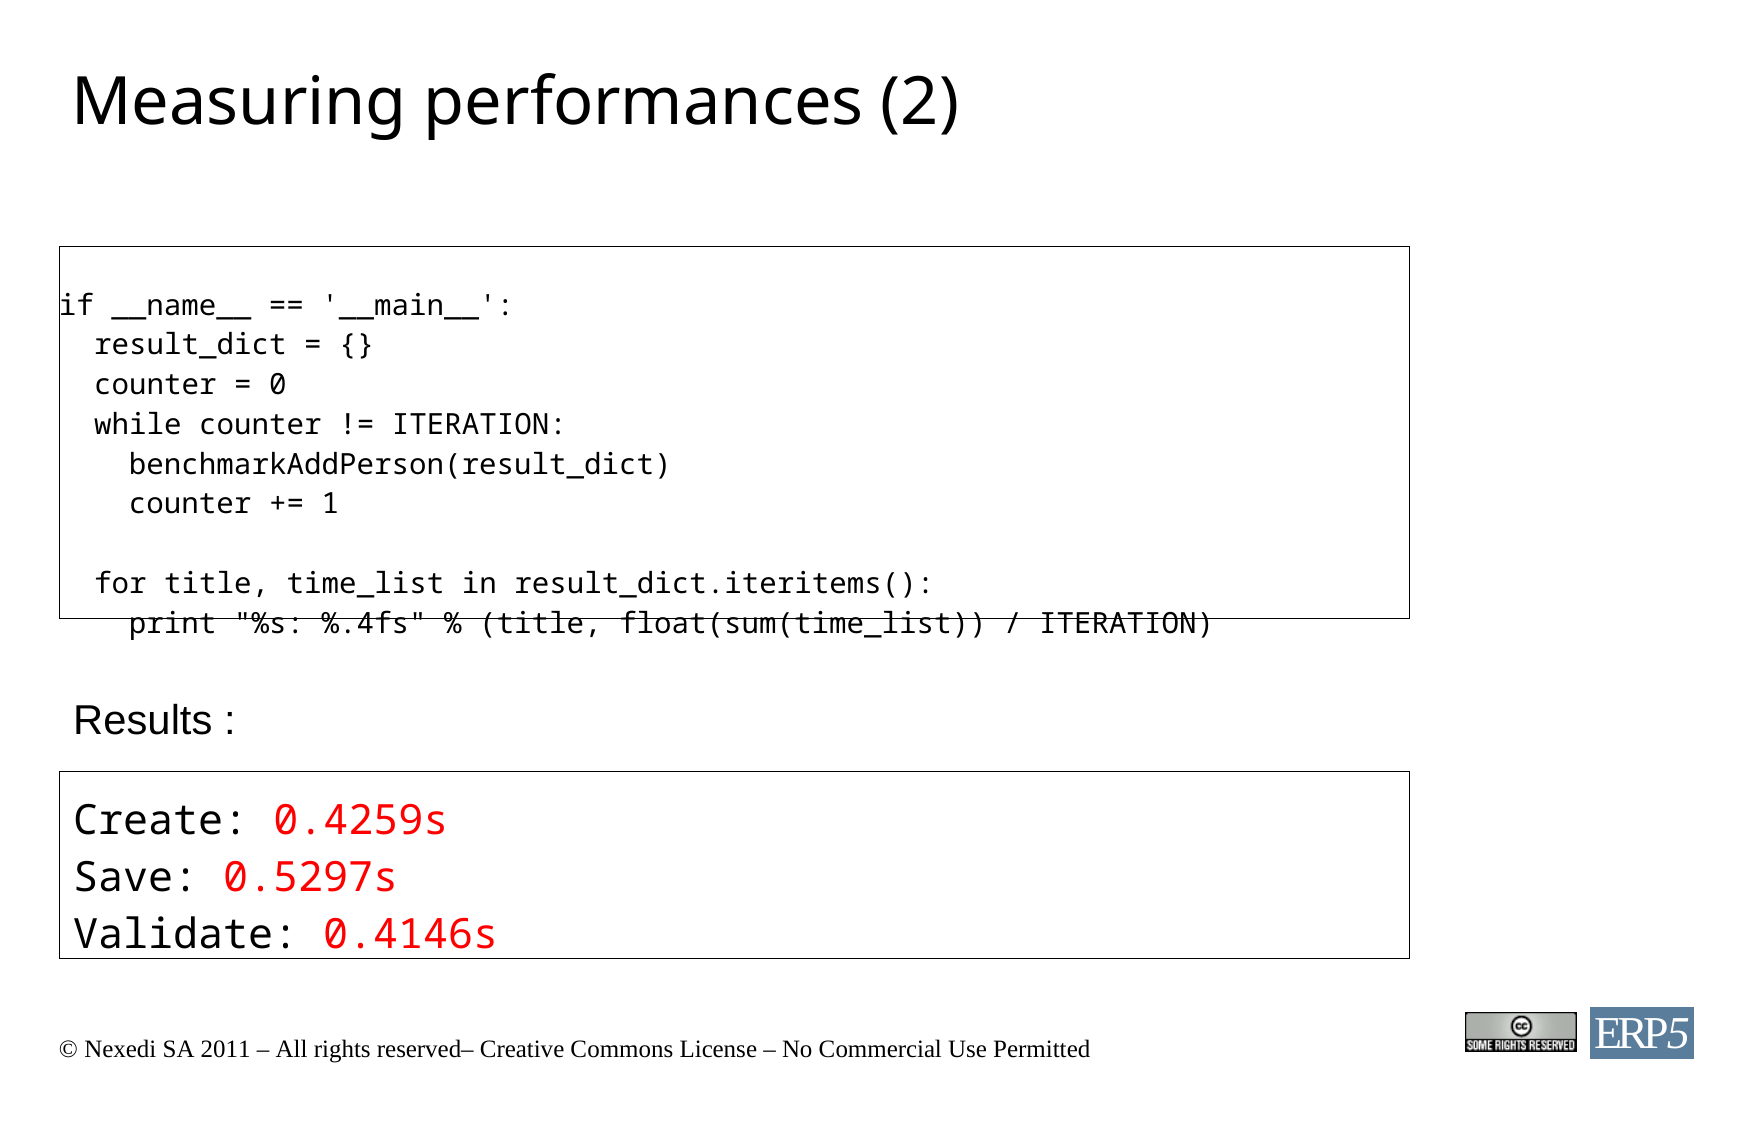

# Measuring performances (2)
if __name__ == '__main__':
 result_dict = {}
 counter = 0
 while counter != ITERATION:
 benchmarkAddPerson(result_dict)
 counter += 1
 for title, time_list in result_dict.iteritems():
 print "%s: %.4fs" % (title, float(sum(time_list)) / ITERATION)
Results :
Create: 0.4259s
Save: 0.5297s
Validate: 0.4146s